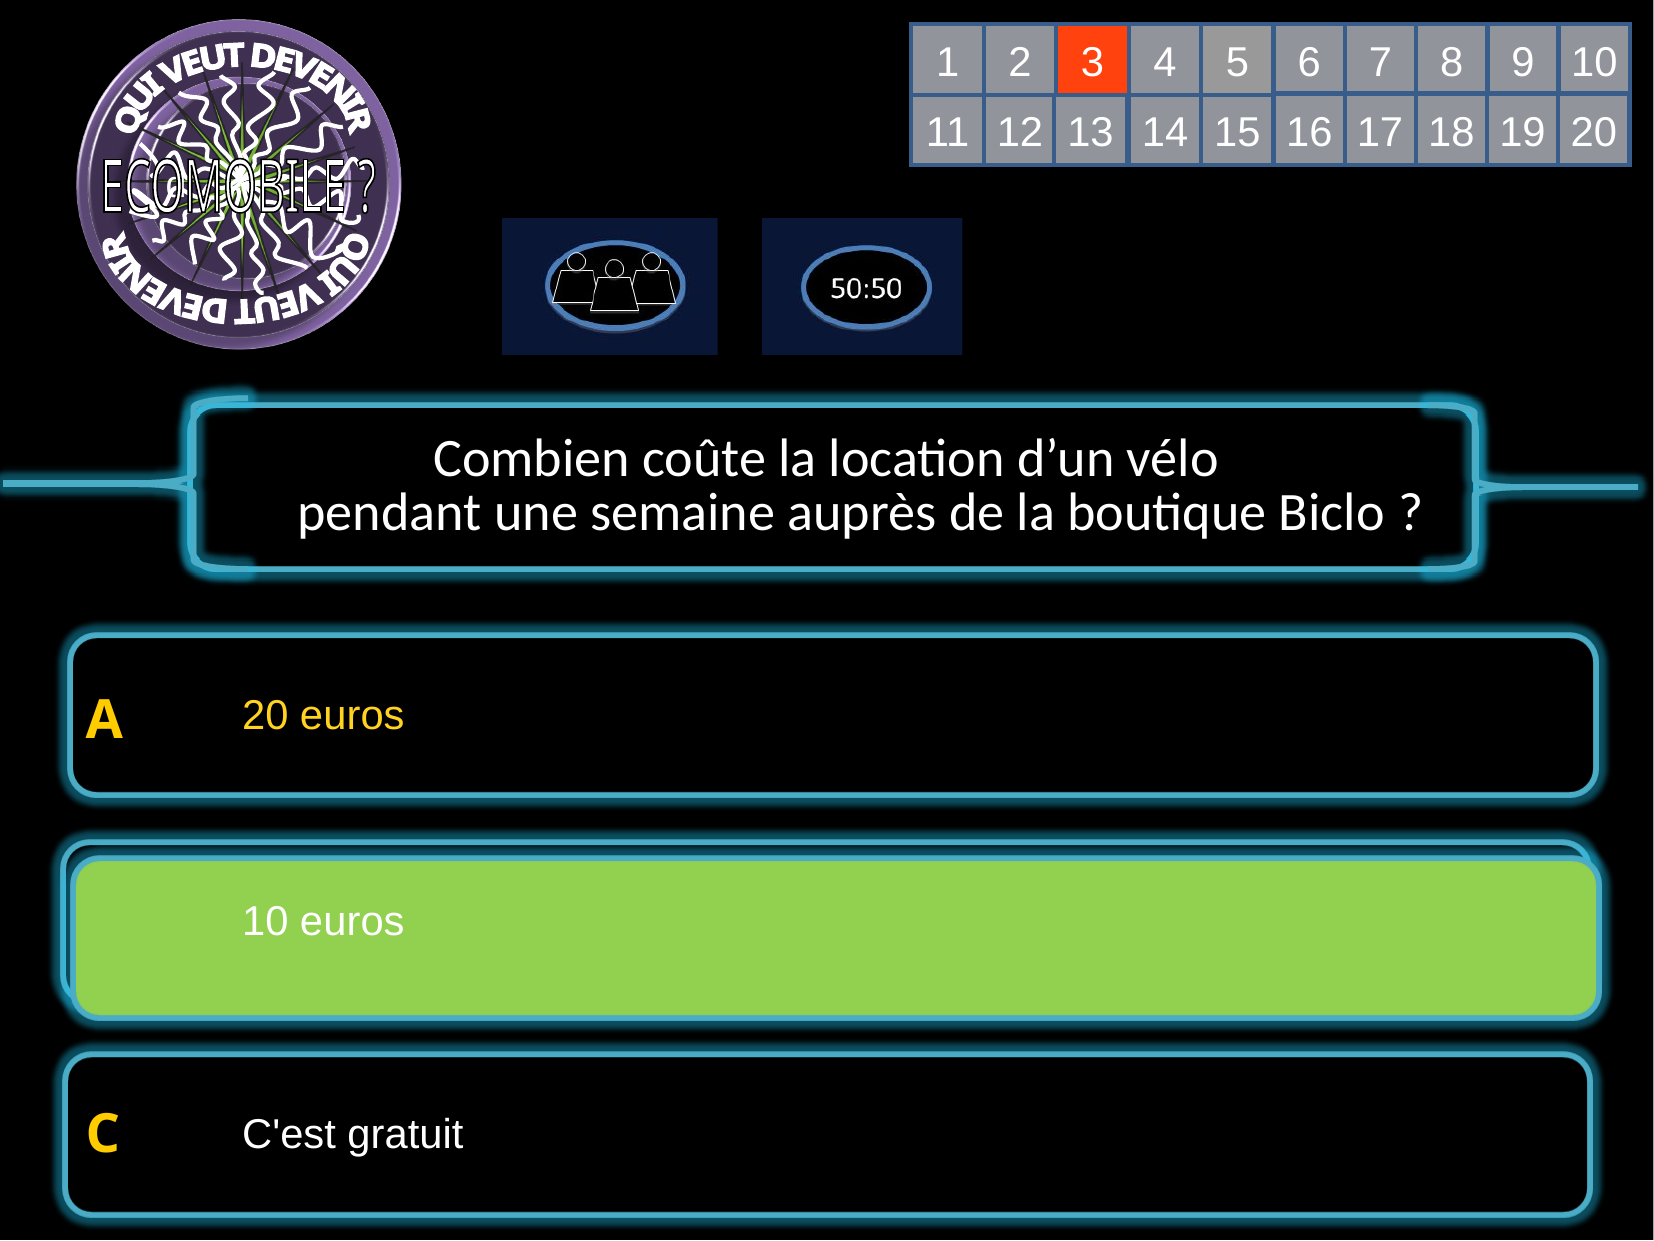

1
2
3
4
5
6
7
8
9
10
16
17
18
19
20
11
12
13
14
15
# Combien coûte la location d’un vélo pendant une semaine auprès de la boutique Biclo ?
20 euros
10 euros
C'est gratuit